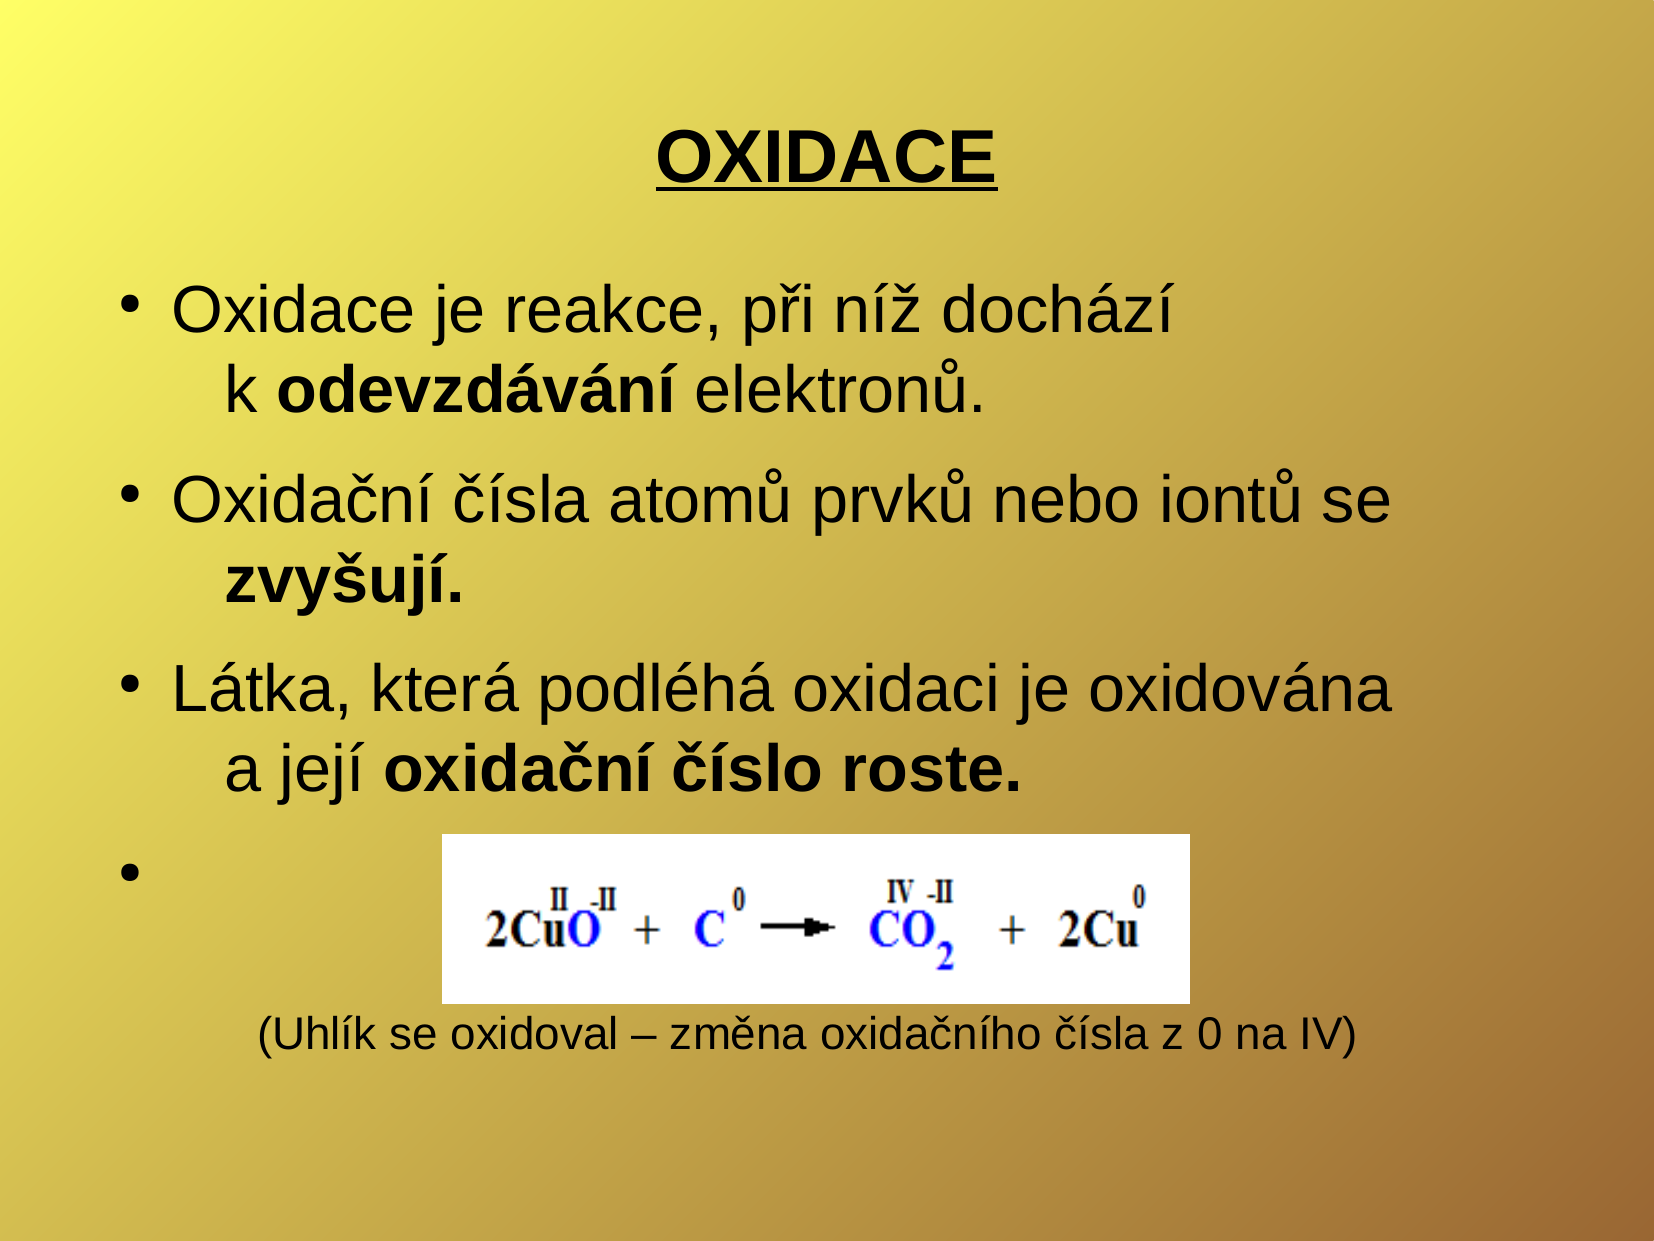

# OXIDACE
Oxidace je reakce, při níž dochází k odevzdávání elektronů.
Oxidační čísla atomů prvků nebo iontů se zvyšují.
Látka, která podléhá oxidaci je oxidována a její oxidační číslo roste.
(Uhlík se oxidoval – změna oxidačního čísla z 0 na IV)